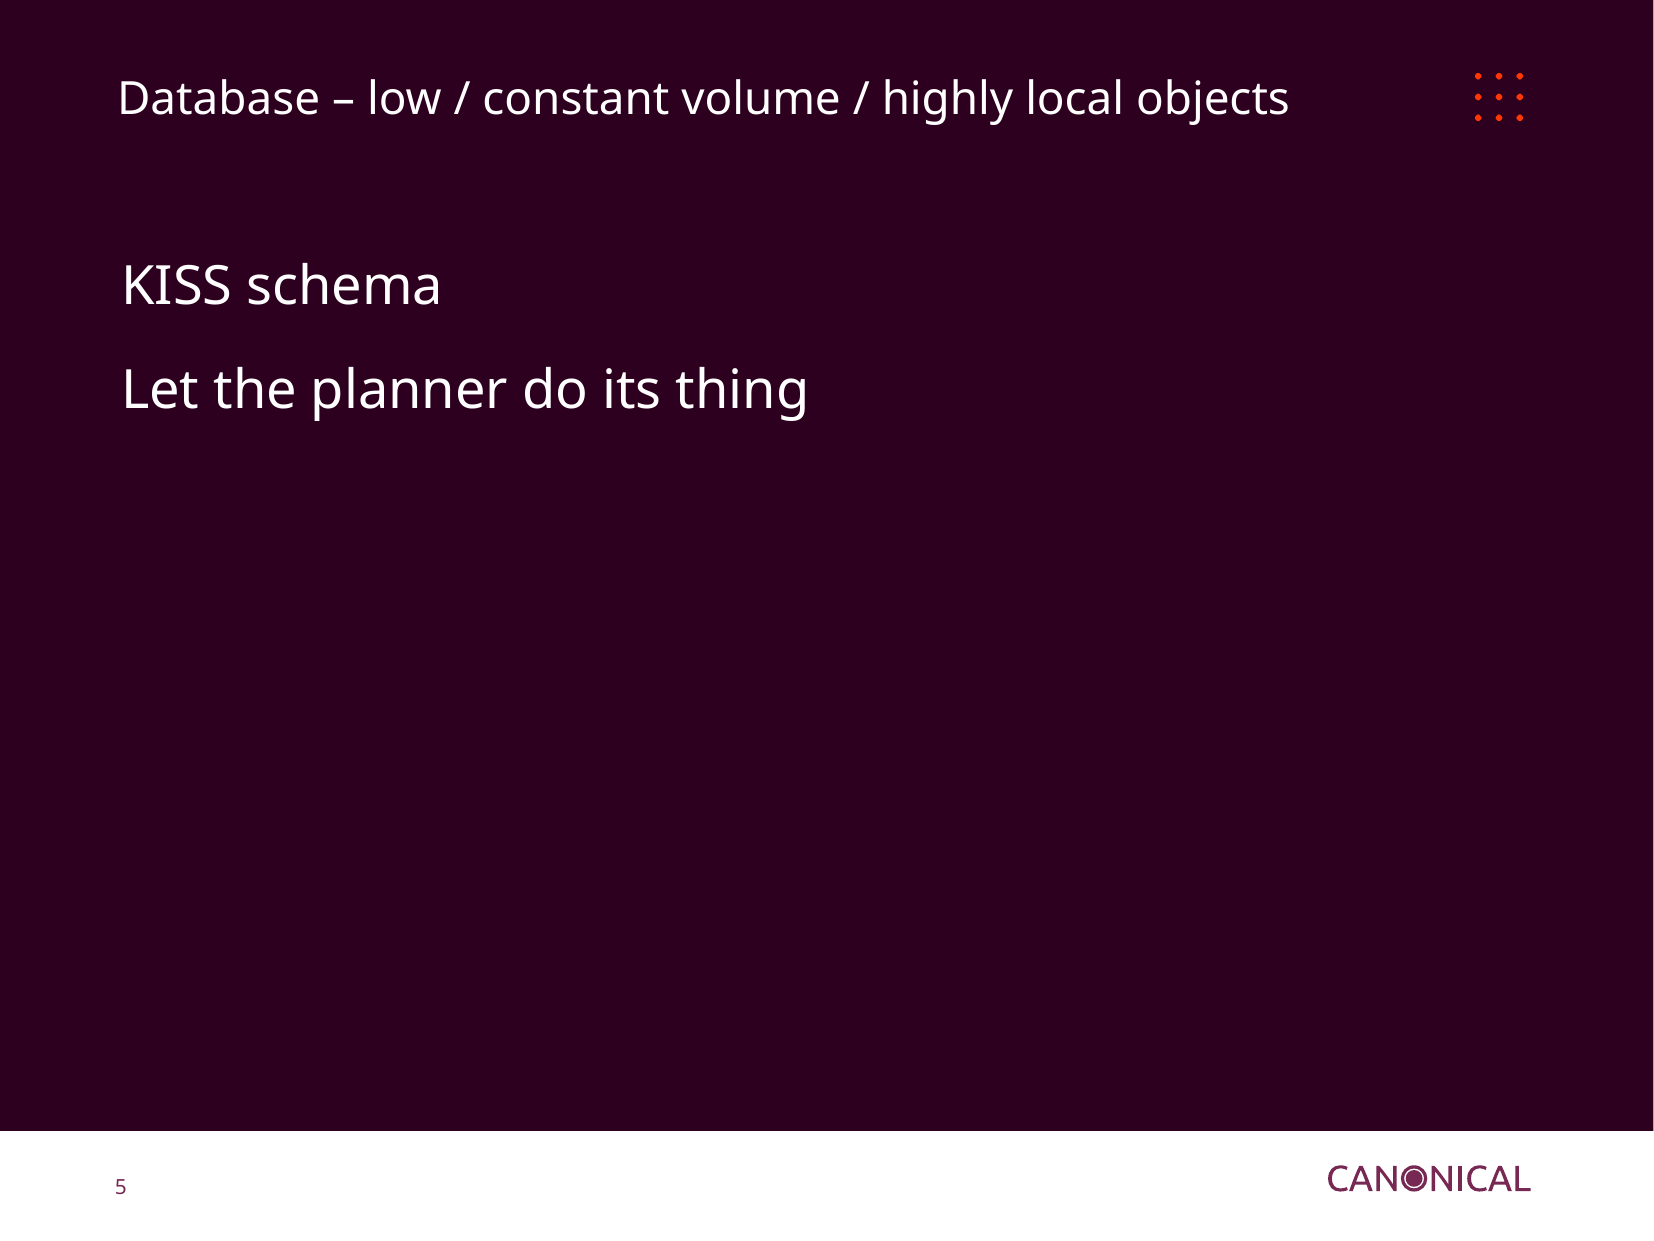

# Database – low / constant volume / highly local objects
KISS schema
Let the planner do its thing